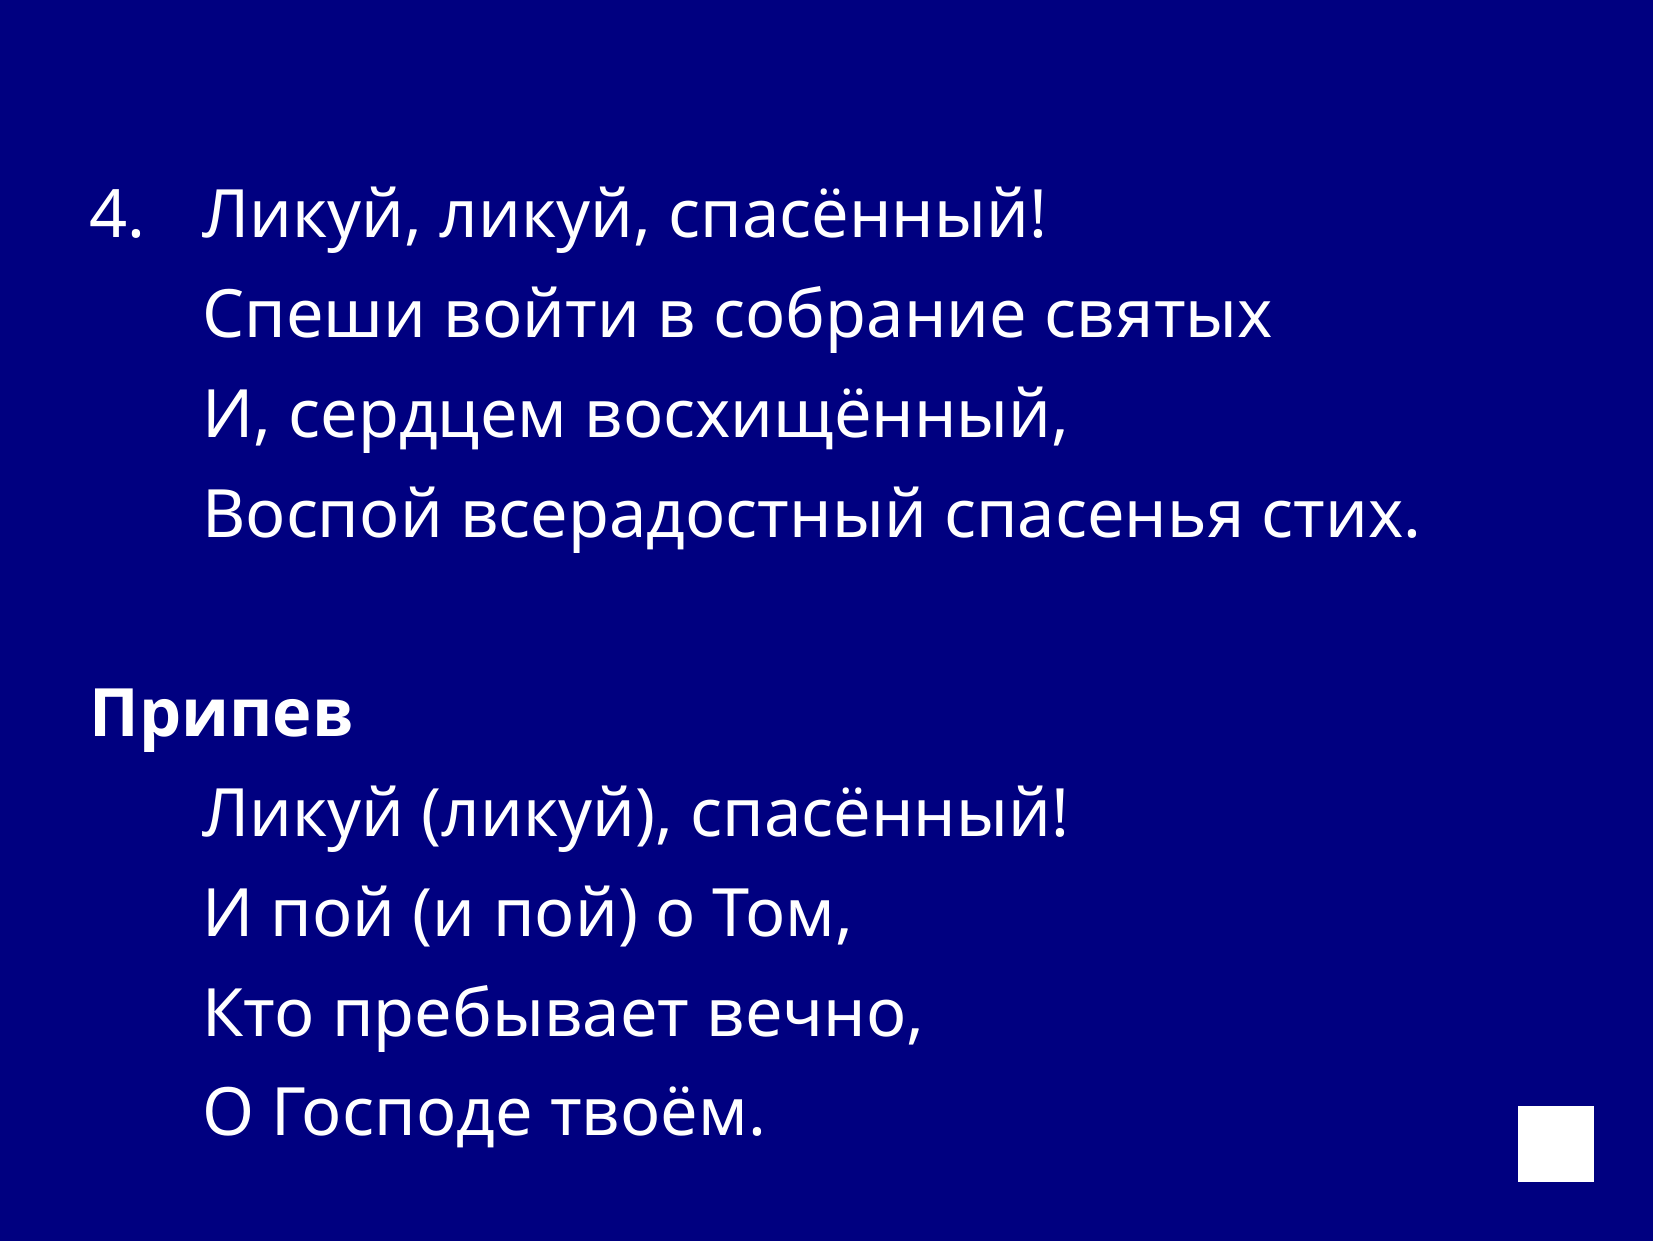

4.	Ликуй, ликуй, спасённый!
	Спеши войти в собрание святых
	И, сердцем восхищённый,
	Воспой всерадостный спасенья стих.
Припев
	Ликуй (ликуй), спасённый!
	И пой (и пой) о Том,
	Кто пребывает вечно,
	О Господе твоём.